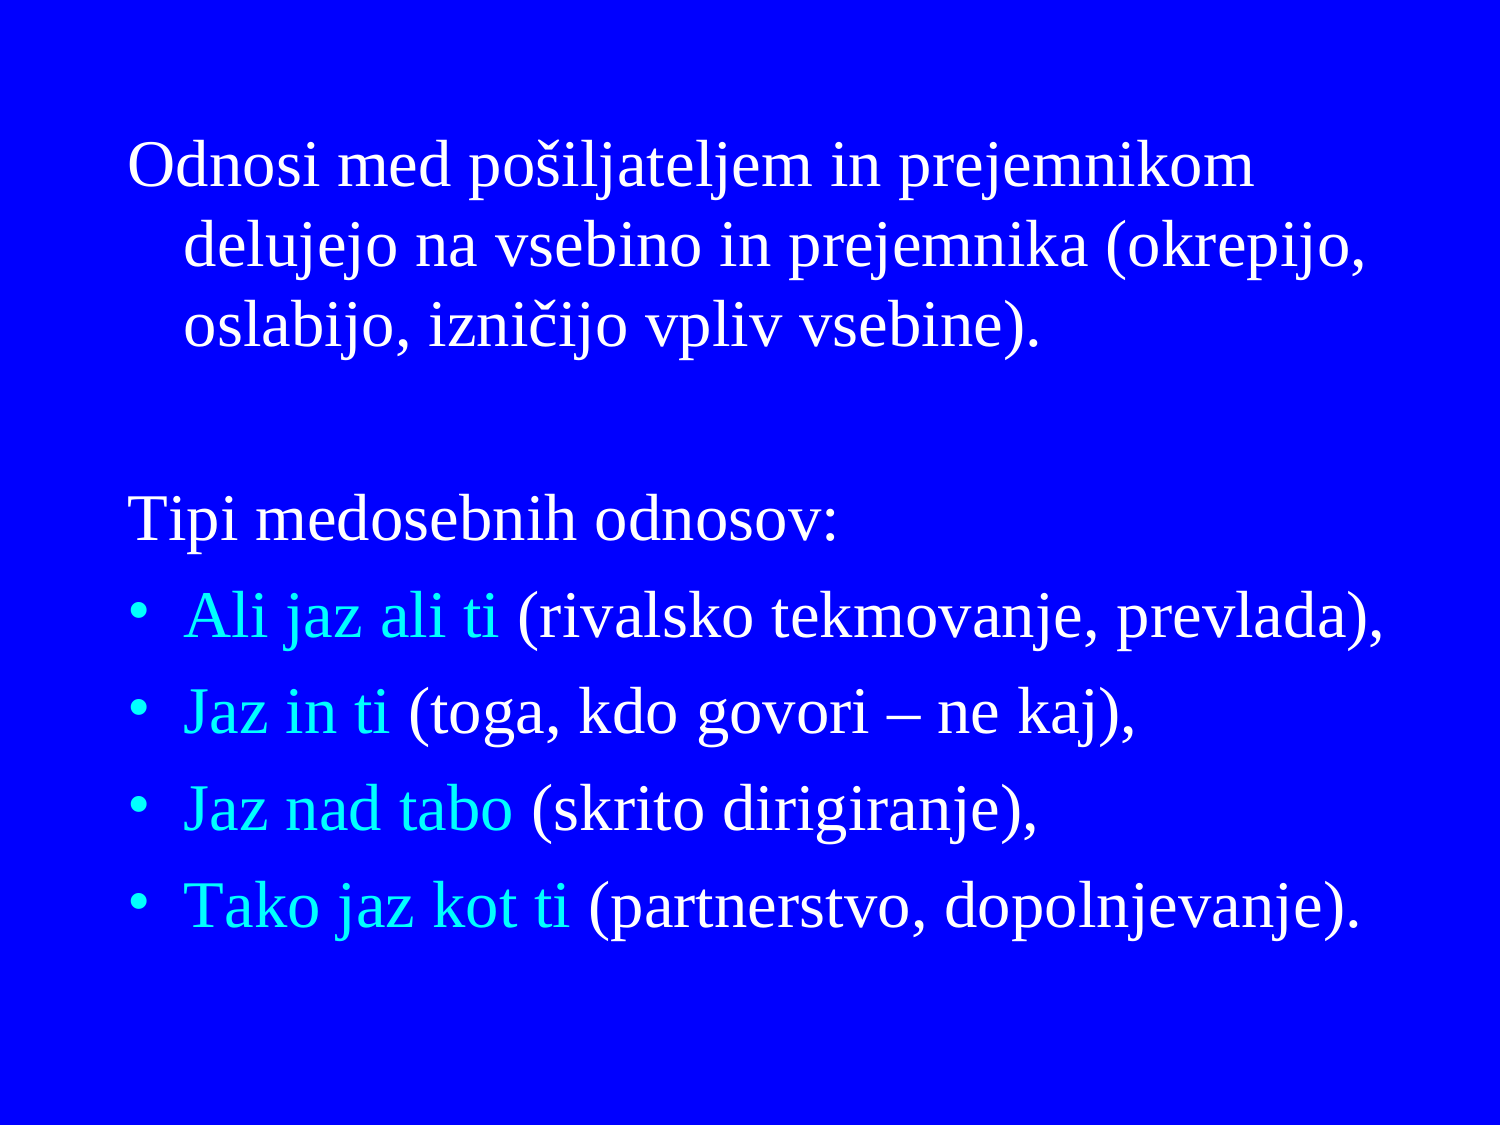

# Odnosi med pošiljateljem in prejemnikom delujejo na vsebino in prejemnika (okrepijo, oslabijo, izničijo vpliv vsebine).
Tipi medosebnih odnosov:
Ali jaz ali ti (rivalsko tekmovanje, prevlada),
Jaz in ti (toga, kdo govori – ne kaj),
Jaz nad tabo (skrito dirigiranje),
Tako jaz kot ti (partnerstvo, dopolnjevanje).